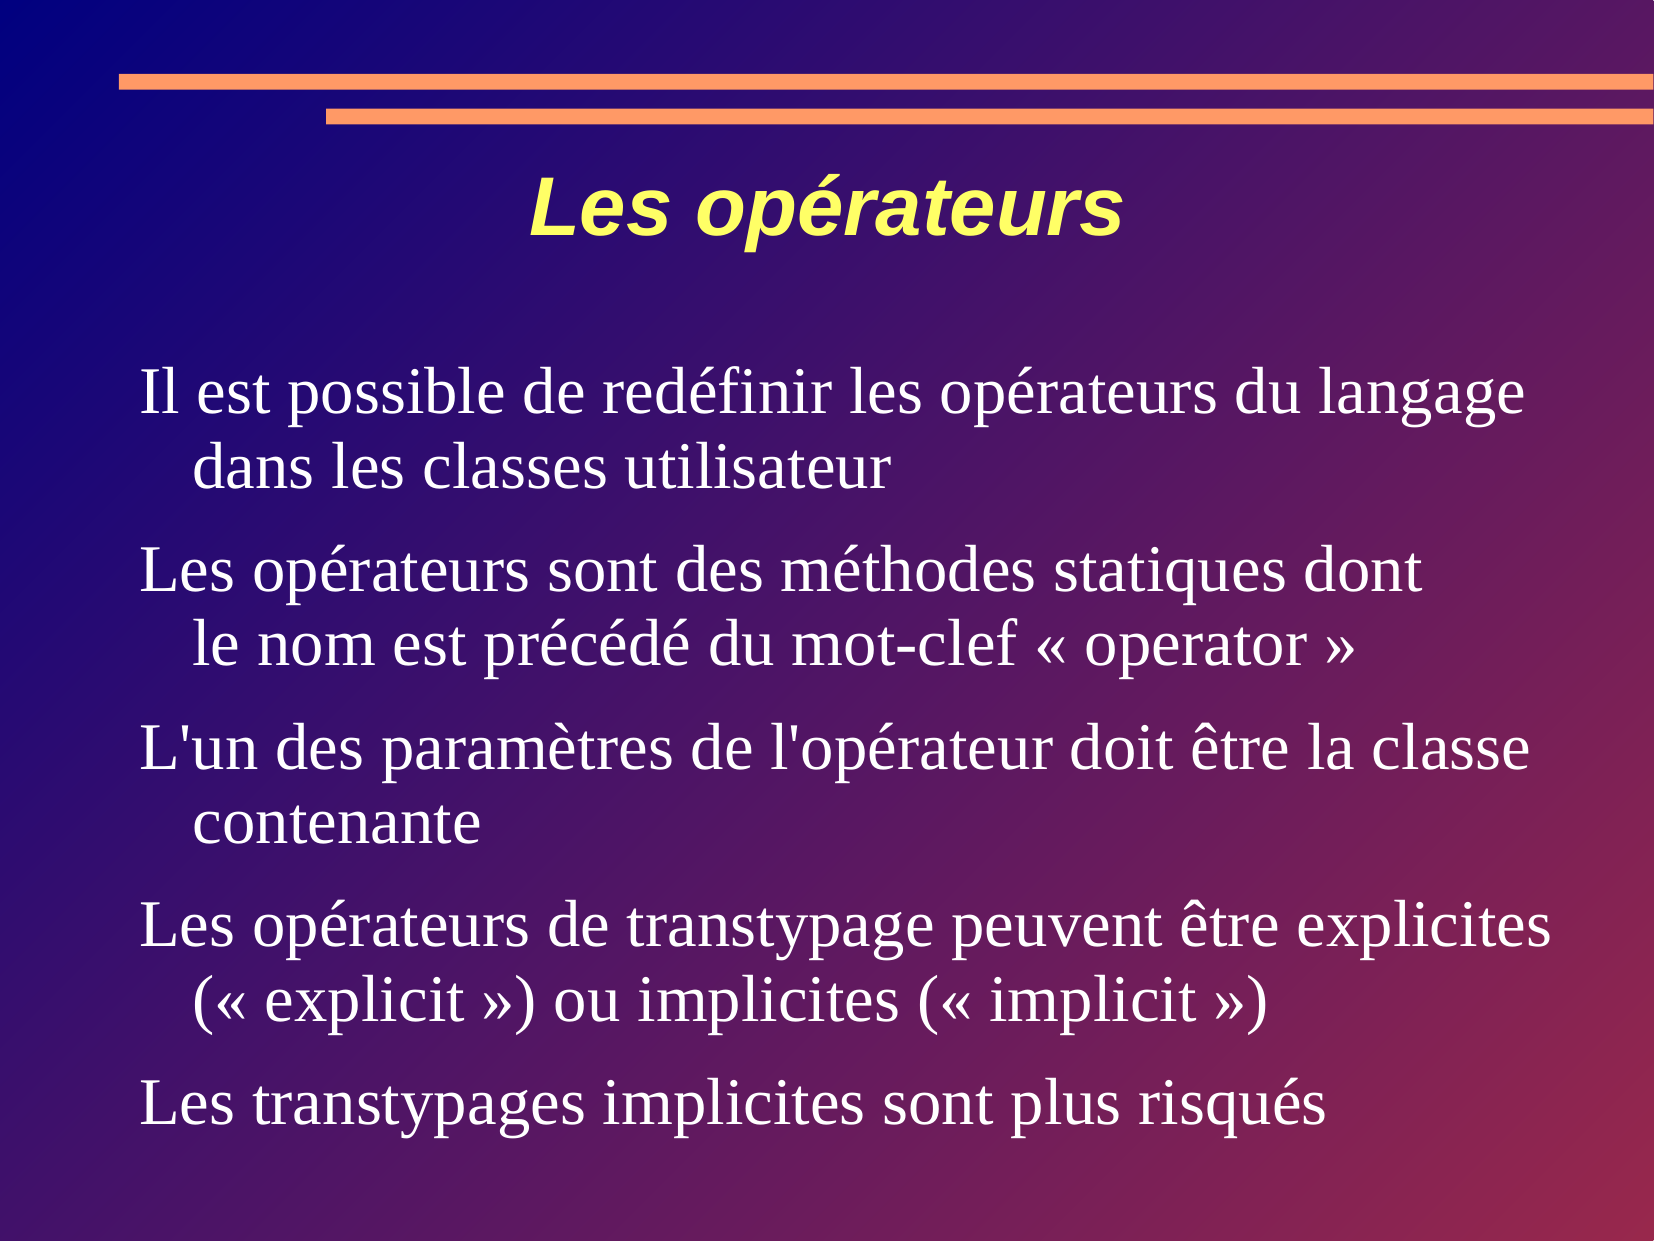

# Les opérateurs
Il est possible de redéfinir les opérateurs du langage dans les classes utilisateur
Les opérateurs sont des méthodes statiques dont
le nom est précédé du mot-clef « operator »
L'un des paramètres de l'opérateur doit être la classe contenante
Les opérateurs de transtypage peuvent être explicites (« explicit ») ou implicites (« implicit »)
Les transtypages implicites sont plus risqués